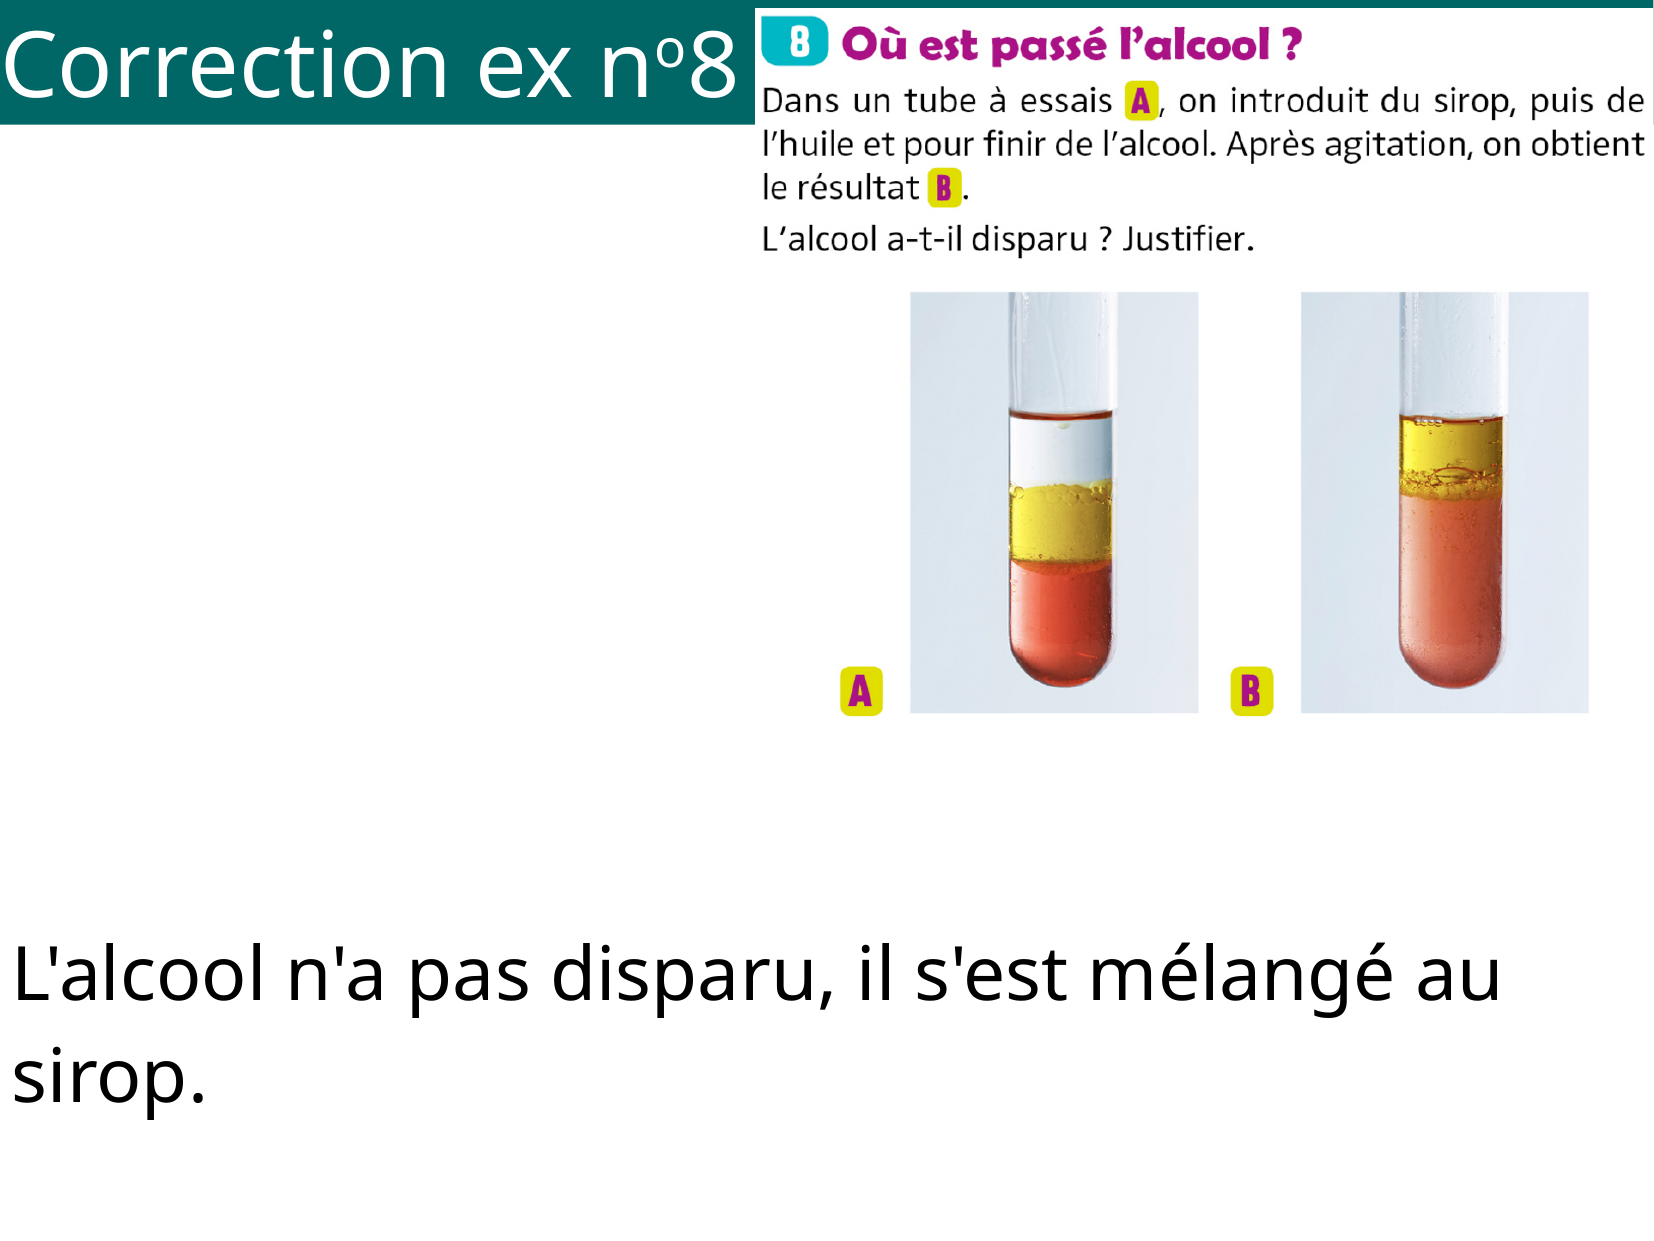

# Correction ex no8
L'alcool n'a pas disparu, il s'est mélangé au sirop.